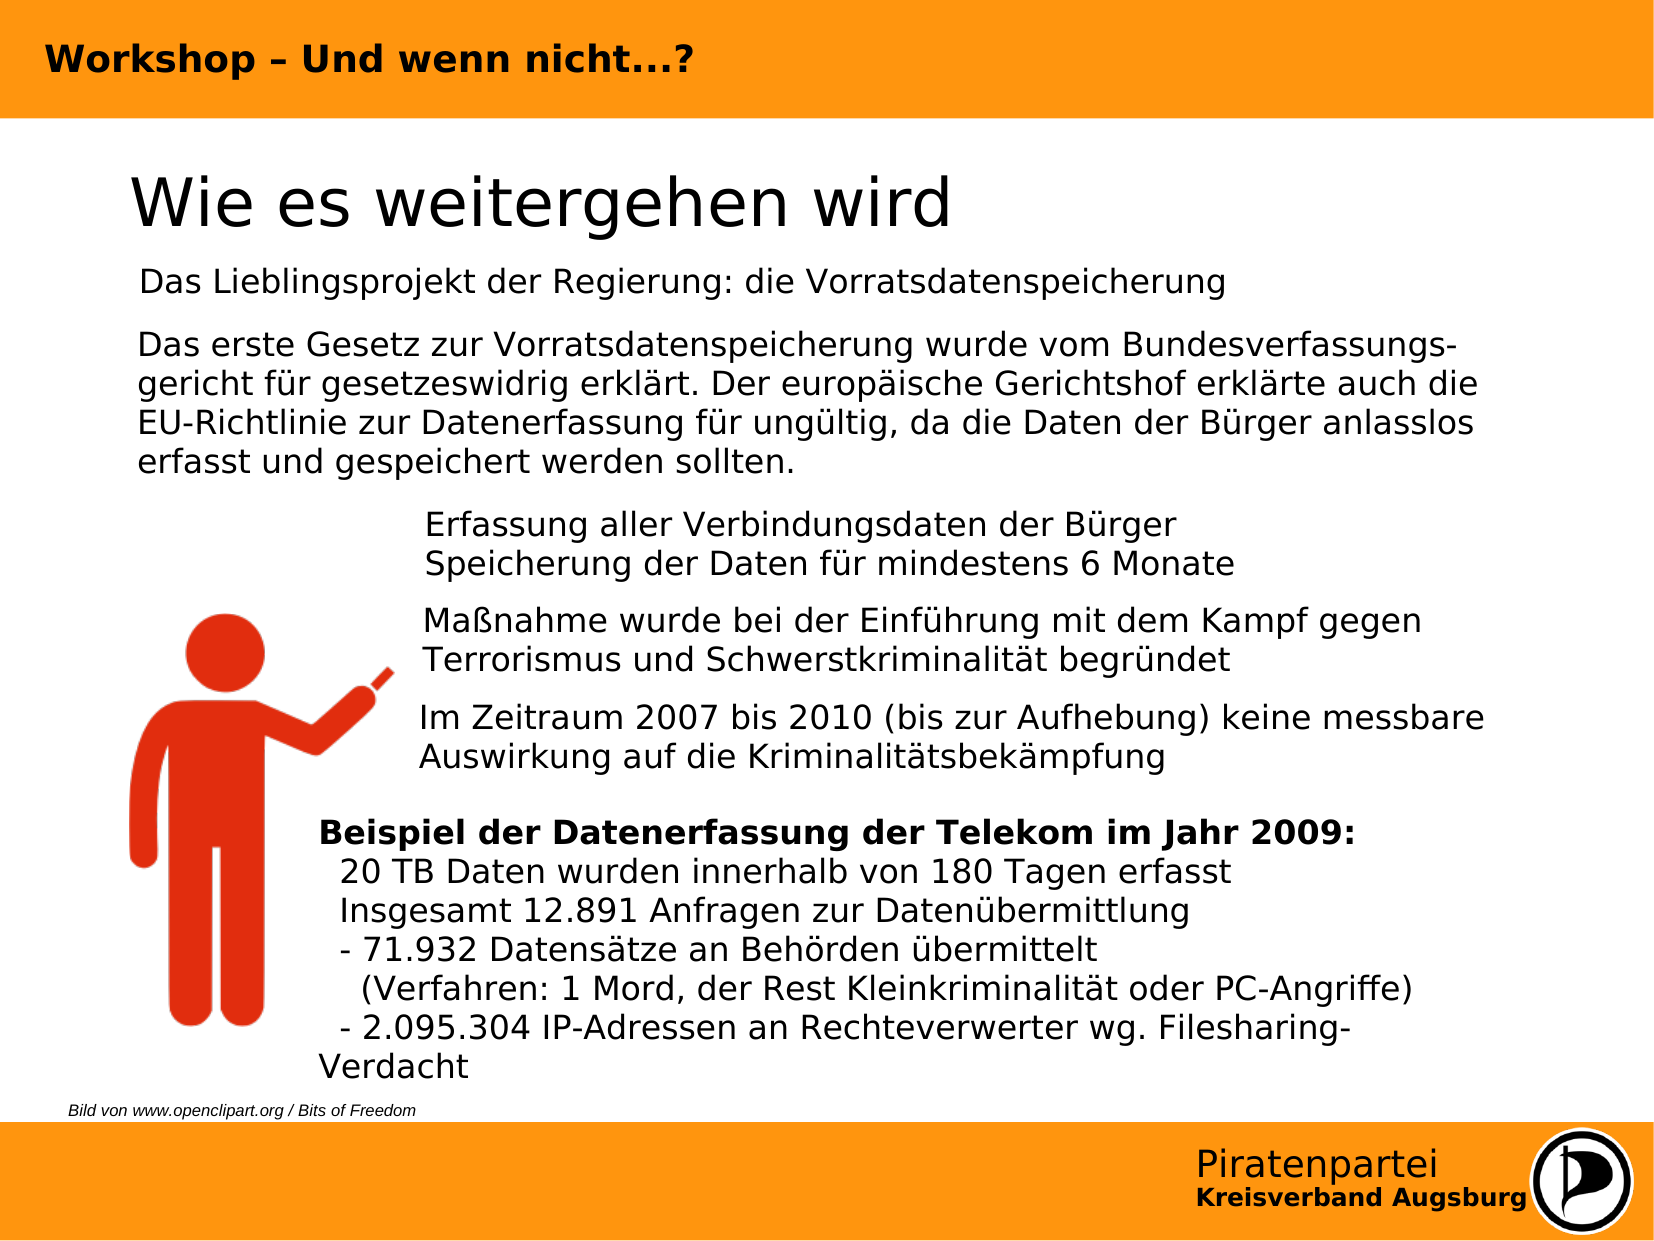

Workshop – Und wenn nicht...?
Wie es weitergehen wird
Das Lieblingsprojekt der Regierung: die Vorratsdatenspeicherung
Das erste Gesetz zur Vorratsdatenspeicherung wurde vom Bundesverfassungs-gericht für gesetzeswidrig erklärt. Der europäische Gerichtshof erklärte auch die EU-Richtlinie zur Datenerfassung für ungültig, da die Daten der Bürger anlasslos erfasst und gespeichert werden sollten.
Erfassung aller Verbindungsdaten der Bürger
Speicherung der Daten für mindestens 6 Monate
Maßnahme wurde bei der Einführung mit dem Kampf gegen Terrorismus und Schwerstkriminalität begründet
Im Zeitraum 2007 bis 2010 (bis zur Aufhebung) keine messbare Auswirkung auf die Kriminalitätsbekämpfung
Beispiel der Datenerfassung der Telekom im Jahr 2009:
 20 TB Daten wurden innerhalb von 180 Tagen erfasst
 Insgesamt 12.891 Anfragen zur Datenübermittlung
 - 71.932 Datensätze an Behörden übermittelt
 (Verfahren: 1 Mord, der Rest Kleinkriminalität oder PC-Angriffe)
 - 2.095.304 IP-Adressen an Rechteverwerter wg. Filesharing-Verdacht
Bild von www.openclipart.org / Bits of Freedom